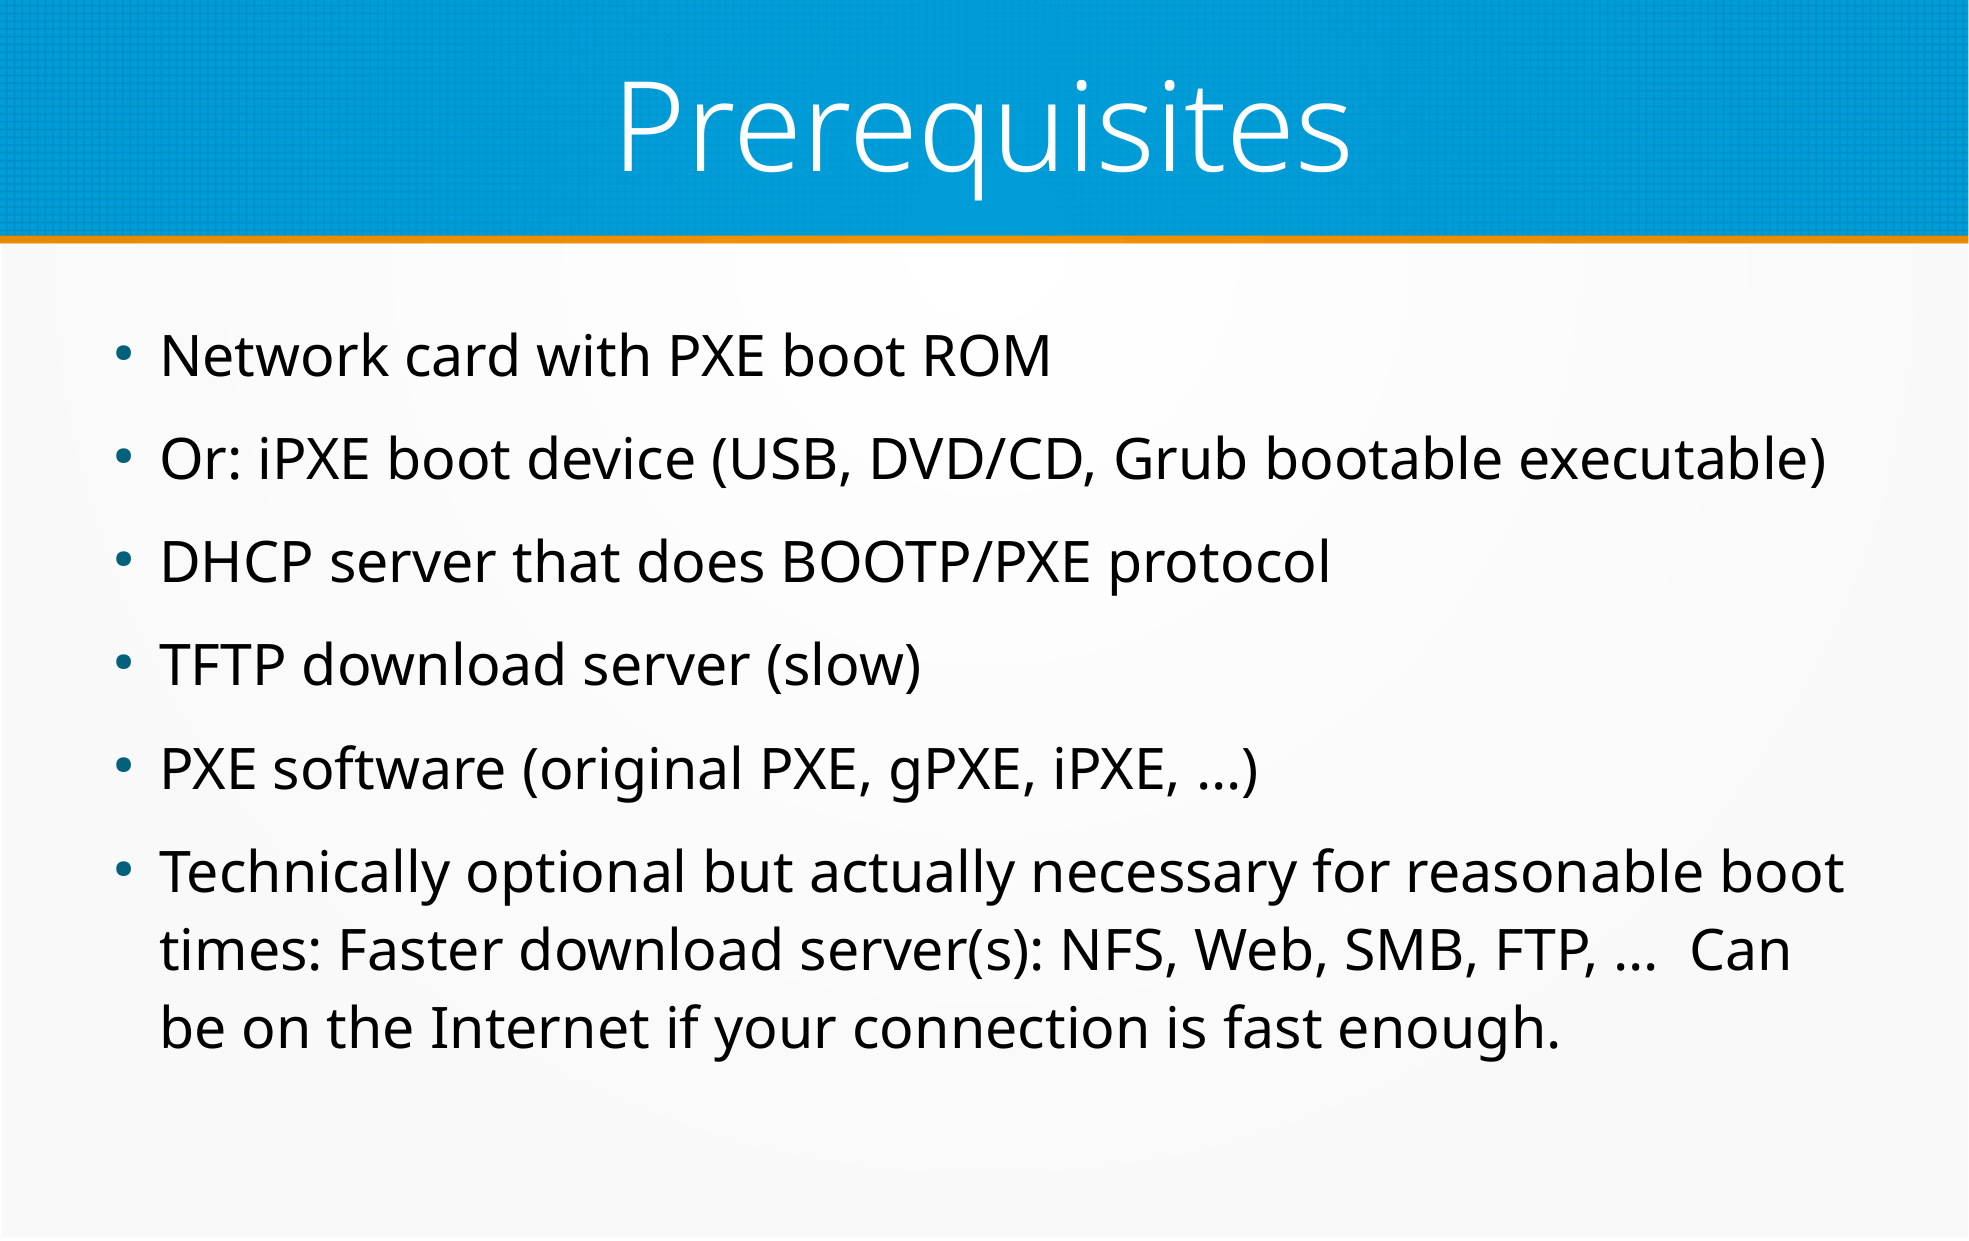

# Prerequisites
Network card with PXE boot ROM
Or: iPXE boot device (USB, DVD/CD, Grub bootable executable)
DHCP server that does BOOTP/PXE protocol
TFTP download server (slow)
PXE software (original PXE, gPXE, iPXE, ...)
Technically optional but actually necessary for reasonable boot times: Faster download server(s): NFS, Web, SMB, FTP, ... Can be on the Internet if your connection is fast enough.